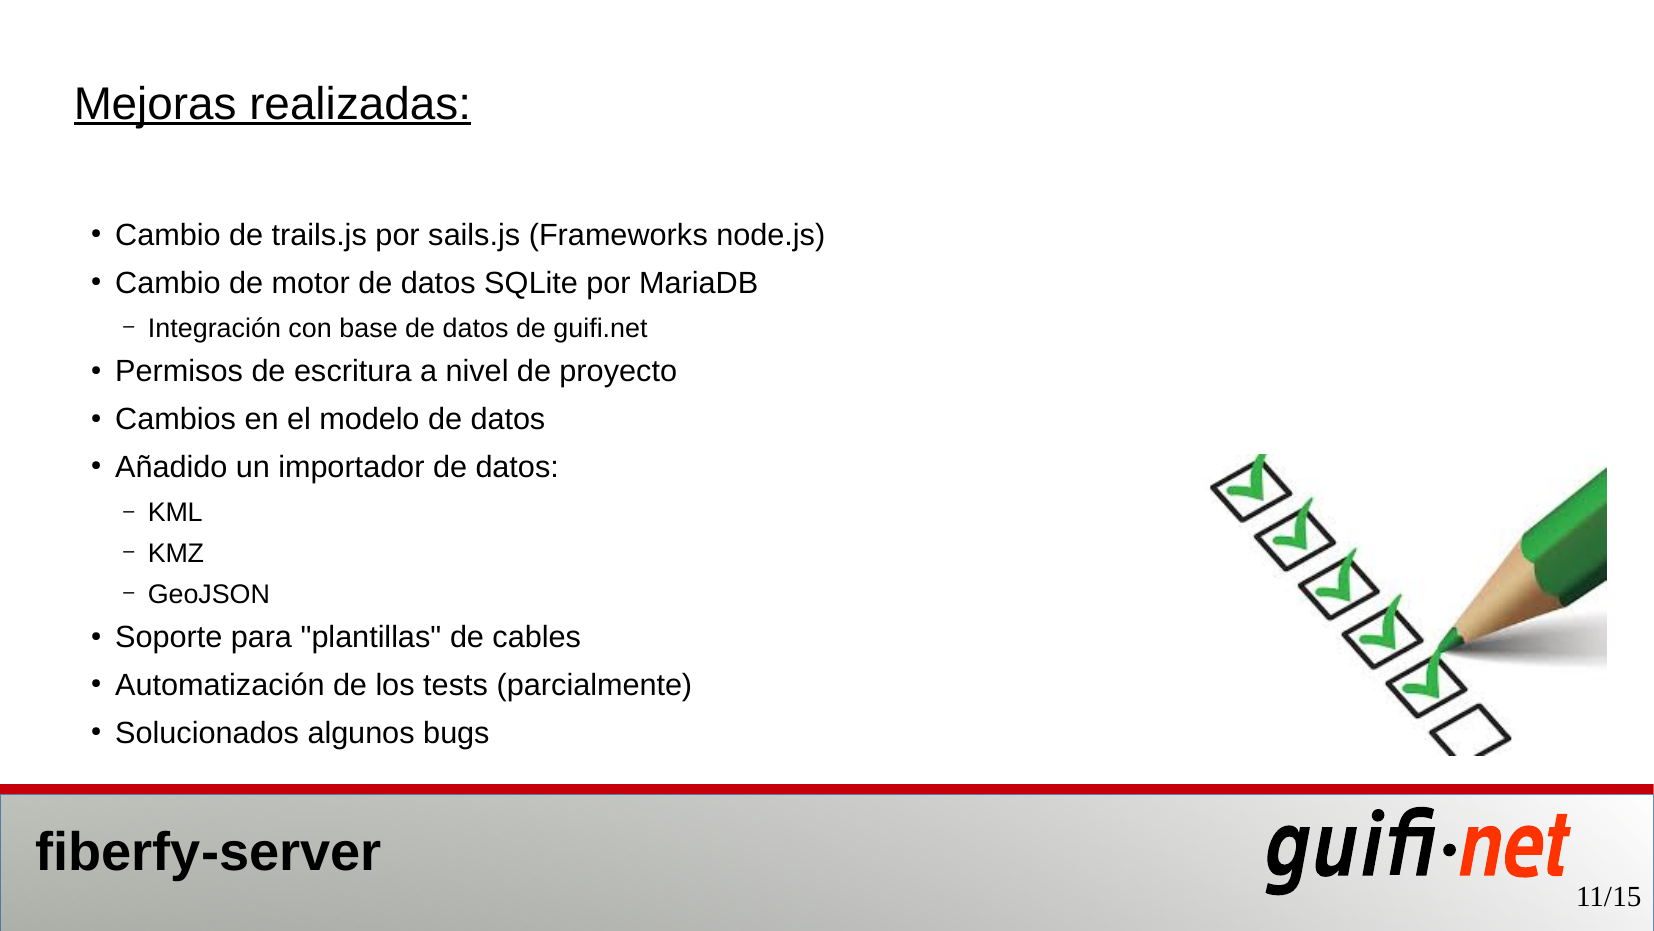

Mejoras realizadas:
Cambio de trails.js por sails.js (Frameworks node.js)
Cambio de motor de datos SQLite por MariaDB
Integración con base de datos de guifi.net
Permisos de escritura a nivel de proyecto
Cambios en el modelo de datos
Añadido un importador de datos:
KML
KMZ
GeoJSON
Soporte para "plantillas" de cables
Automatización de los tests (parcialmente)
Solucionados algunos bugs
# fiberfy-server